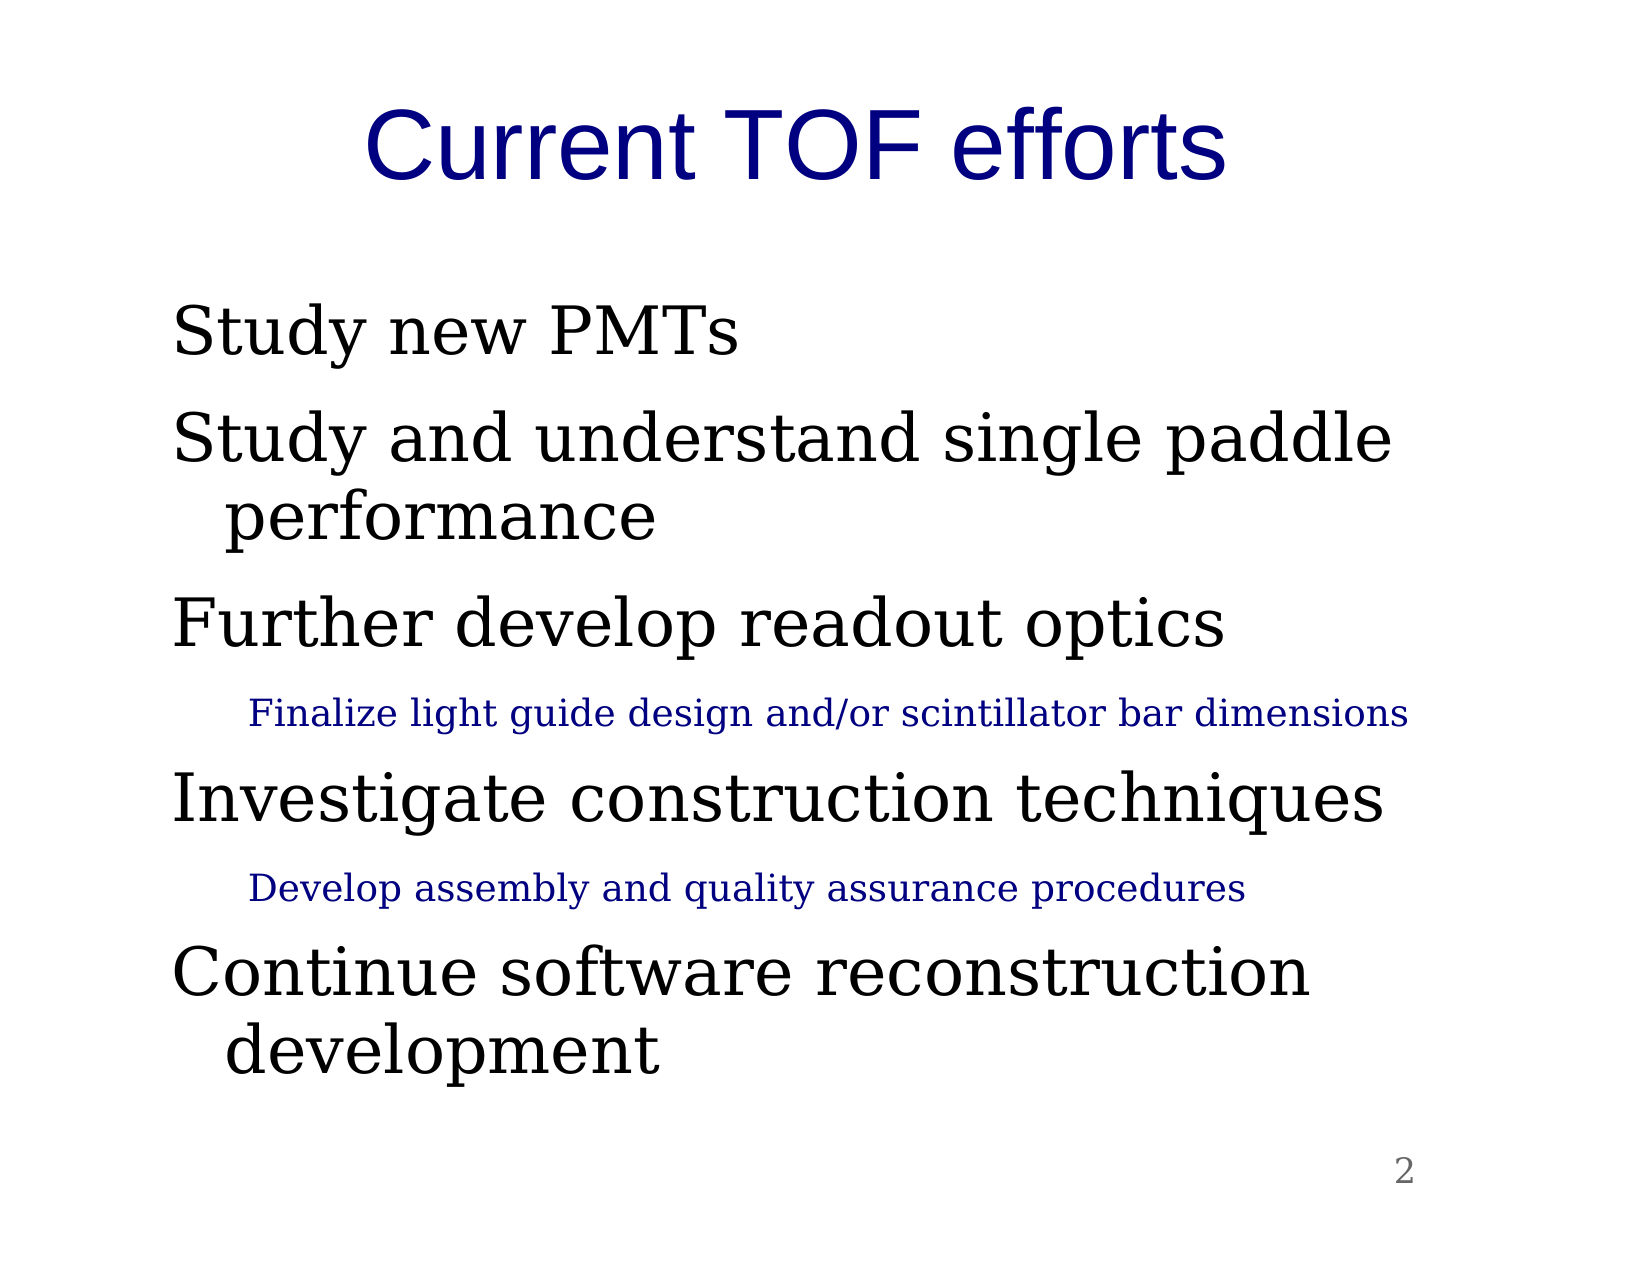

Current TOF efforts
# Study new PMTs
Study and understand single paddle performance
Further develop readout optics
Finalize light guide design and/or scintillator bar dimensions
Investigate construction techniques
Develop assembly and quality assurance procedures
Continue software reconstruction development